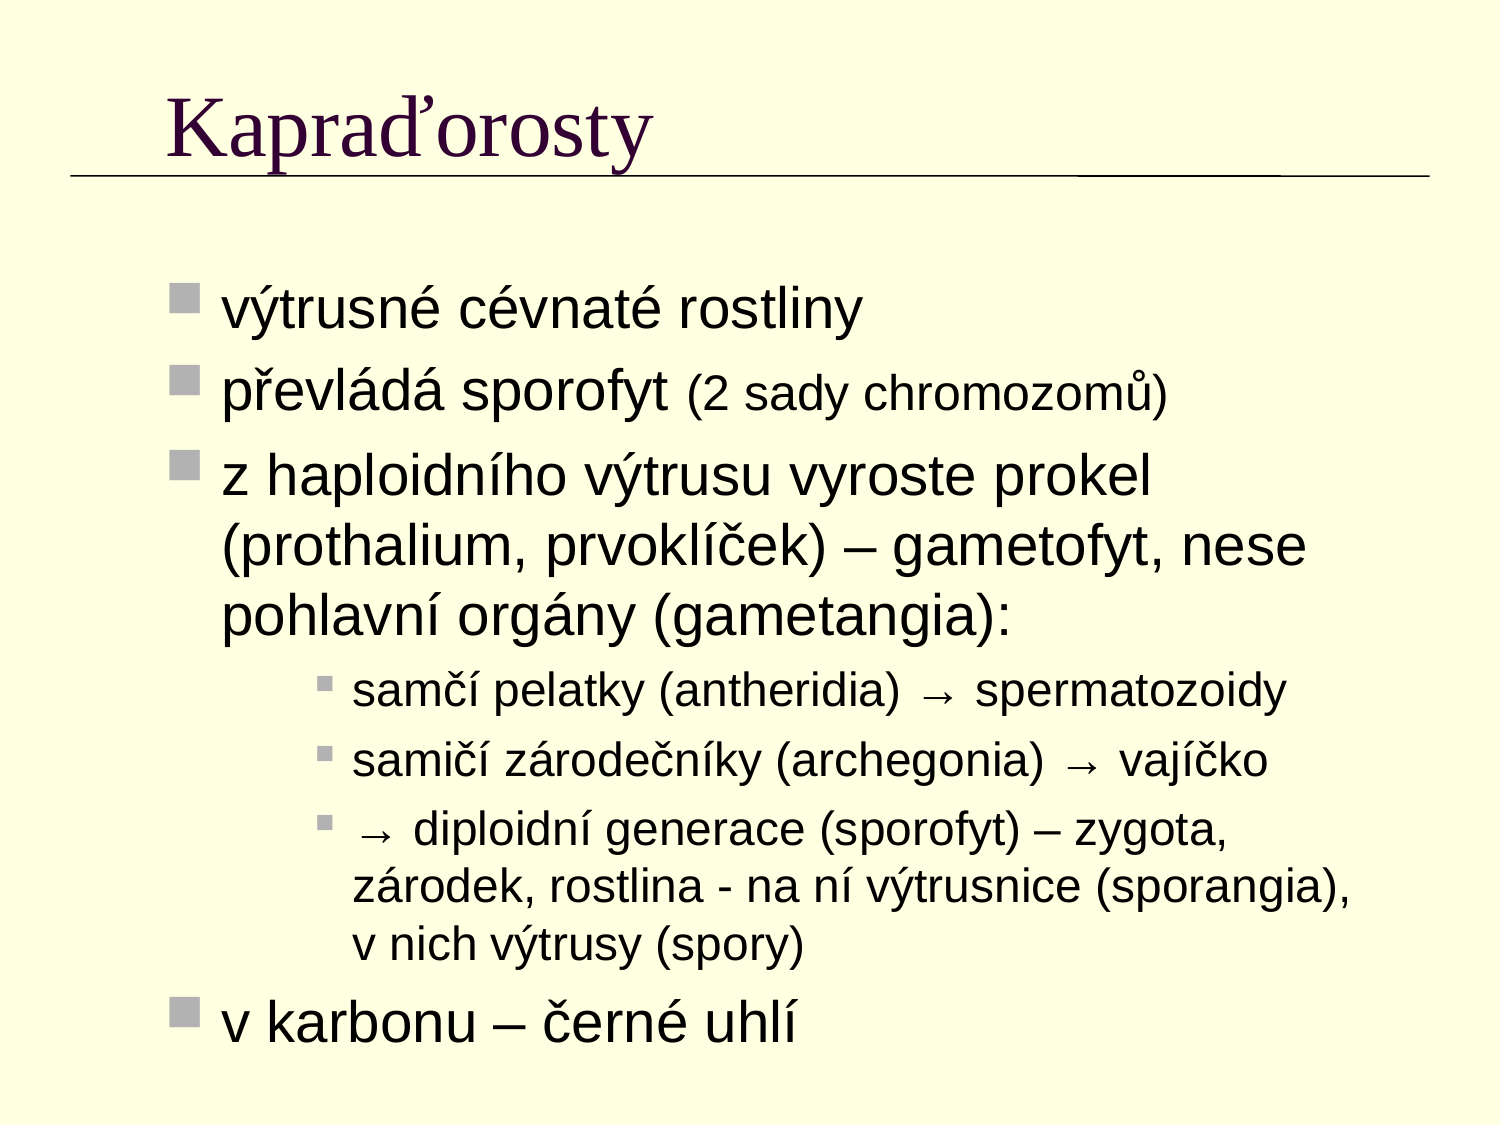

# Kapraďorosty
výtrusné cévnaté rostliny
převládá sporofyt (2 sady chromozomů)
z haploidního výtrusu vyroste prokel (prothalium, prvoklíček) – gametofyt, nese pohlavní orgány (gametangia):
samčí pelatky (antheridia) → spermatozoidy
samičí zárodečníky (archegonia) → vajíčko
→ diploidní generace (sporofyt) – zygota, zárodek, rostlina - na ní výtrusnice (sporangia), v nich výtrusy (spory)
v karbonu – černé uhlí